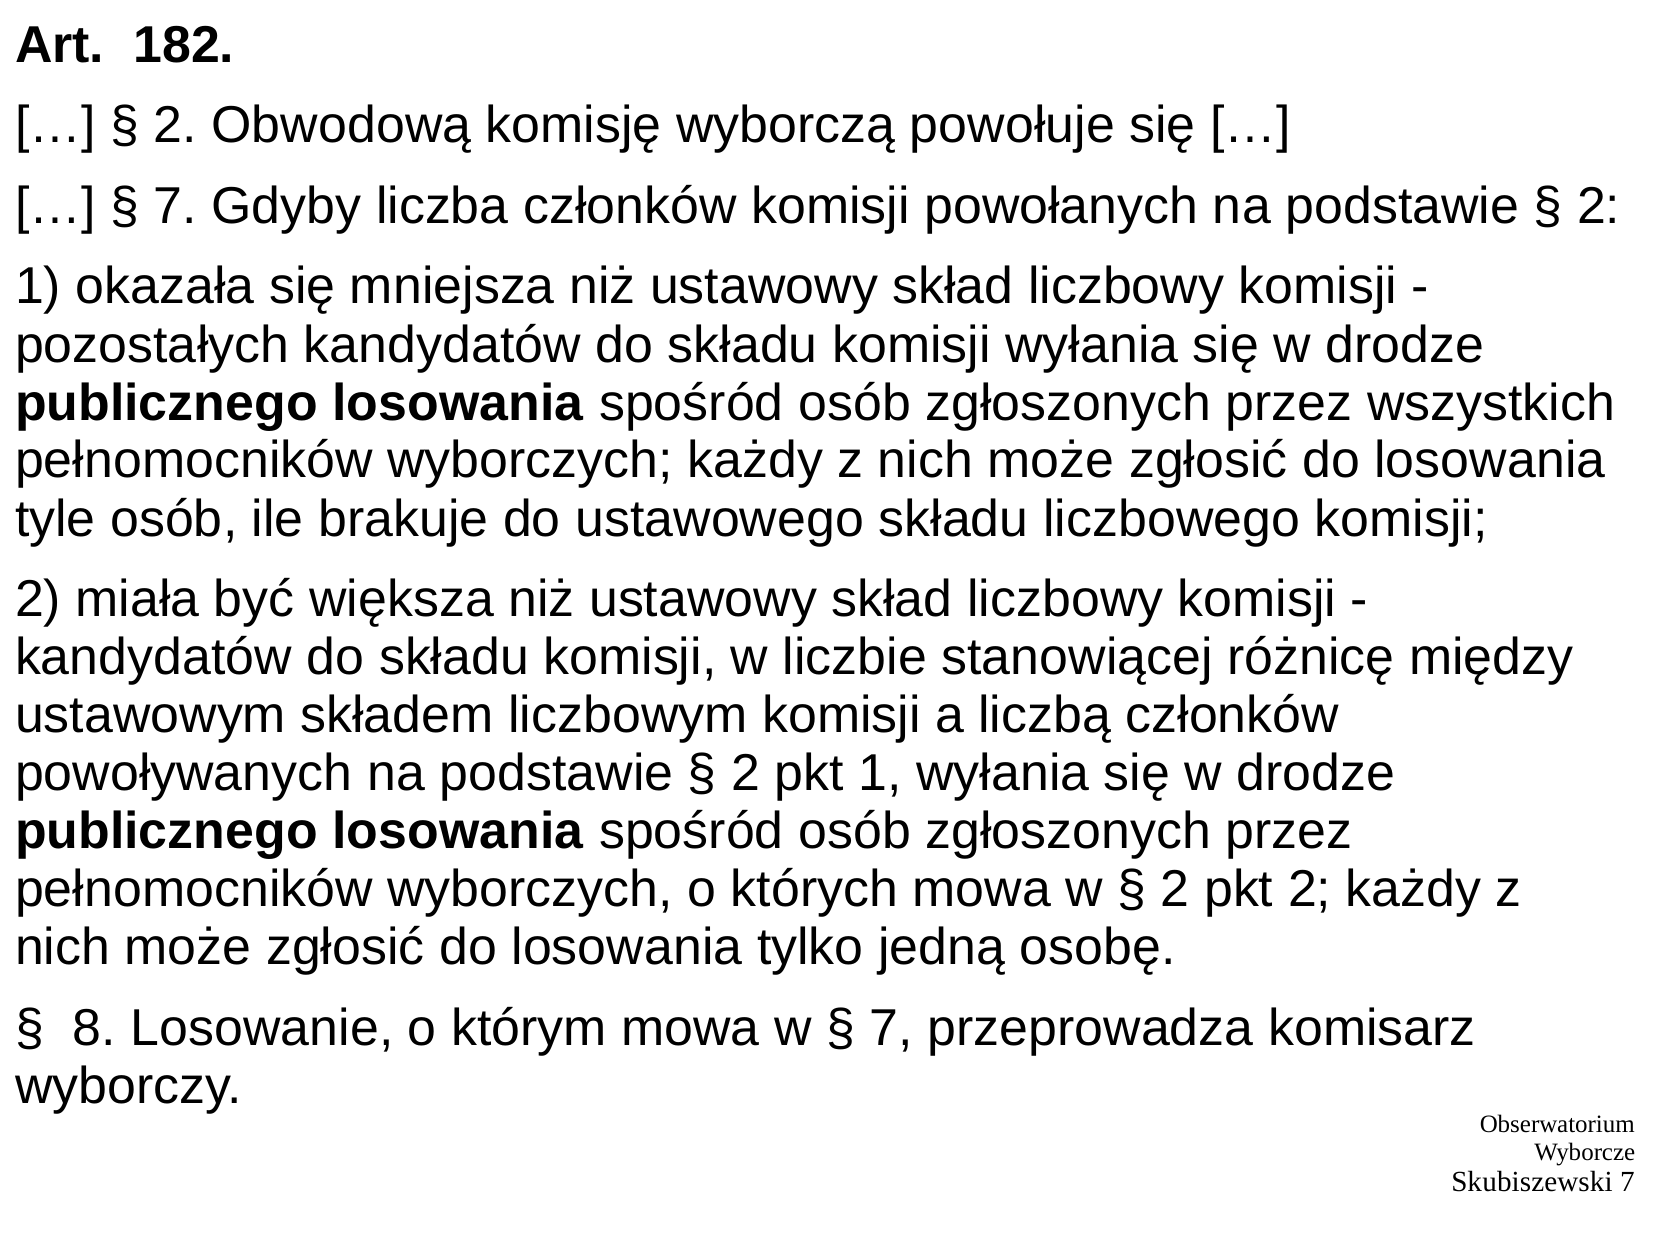

# Art. 182.
[…] § 2. Obwodową komisję wyborczą powołuje się […]
[…] § 7. Gdyby liczba członków komisji powołanych na podstawie § 2:
1) okazała się mniejsza niż ustawowy skład liczbowy komisji - pozostałych kandydatów do składu komisji wyłania się w drodze publicznego losowania spośród osób zgłoszonych przez wszystkich pełnomocników wyborczych; każdy z nich może zgłosić do losowania tyle osób, ile brakuje do ustawowego składu liczbowego komisji;
2) miała być większa niż ustawowy skład liczbowy komisji - kandydatów do składu komisji, w liczbie stanowiącej różnicę między ustawowym składem liczbowym komisji a liczbą członków powoływanych na podstawie § 2 pkt 1, wyłania się w drodze publicznego losowania spośród osób zgłoszonych przez pełnomocników wyborczych, o których mowa w § 2 pkt 2; każdy z nich może zgłosić do losowania tylko jedną osobę.
§ 8. Losowanie, o którym mowa w § 7, przeprowadza komisarz
wyborczy.
7